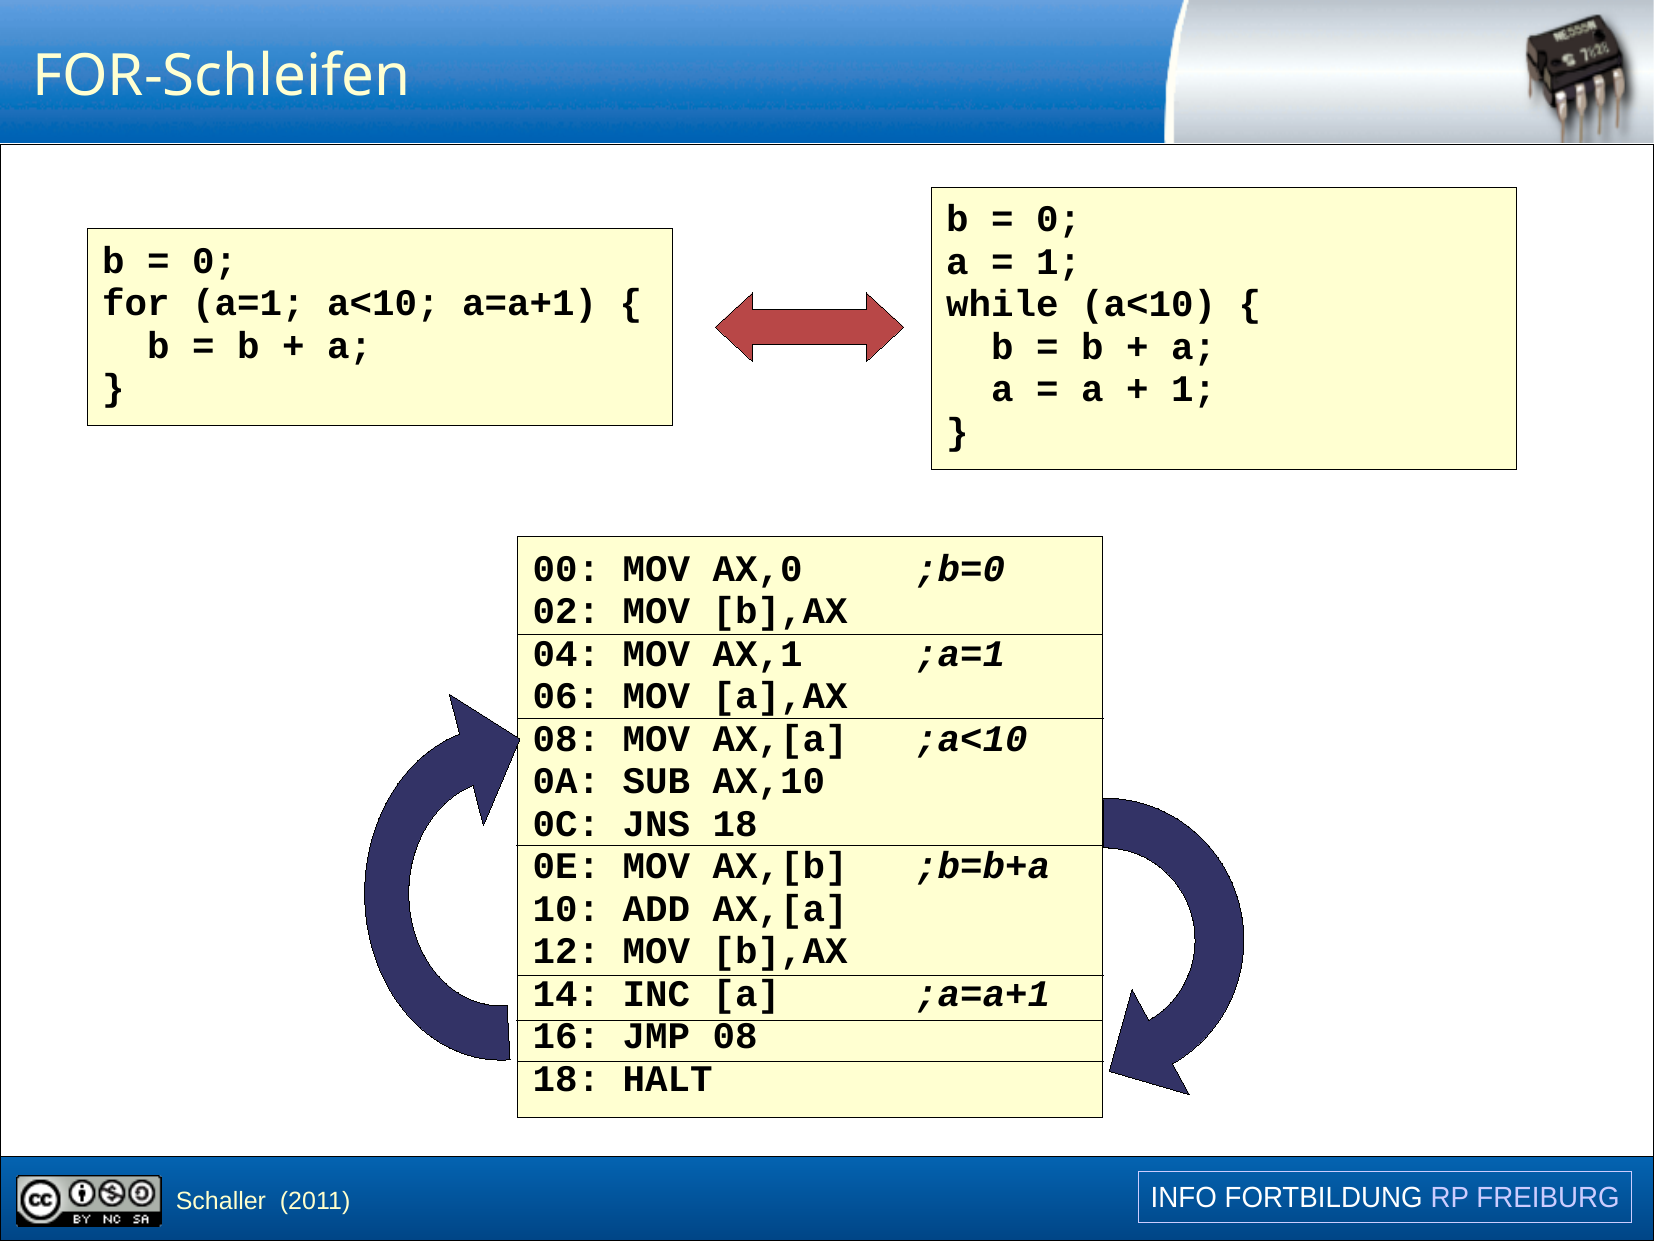

# FOR-Schleifen
b = 0;
a = 1;
while (a<10) {
 b = b + a;
 a = a + 1;
}
b = 0;
for (a=1; a<10; a=a+1) {
 b = b + a;
}
00: MOV AX,0 ;b=0
02: MOV [b],AX
04: MOV AX,1 ;a=1
06: MOV [a],AX
08: MOV AX,[a] ;a<10
0A: SUB AX,10
0C: JNS 18
0E: MOV AX,[b] ;b=b+a
10: ADD AX,[a]
12: MOV [b],AX
14: INC [a] ;a=a+1
16: JMP 08
18: HALT